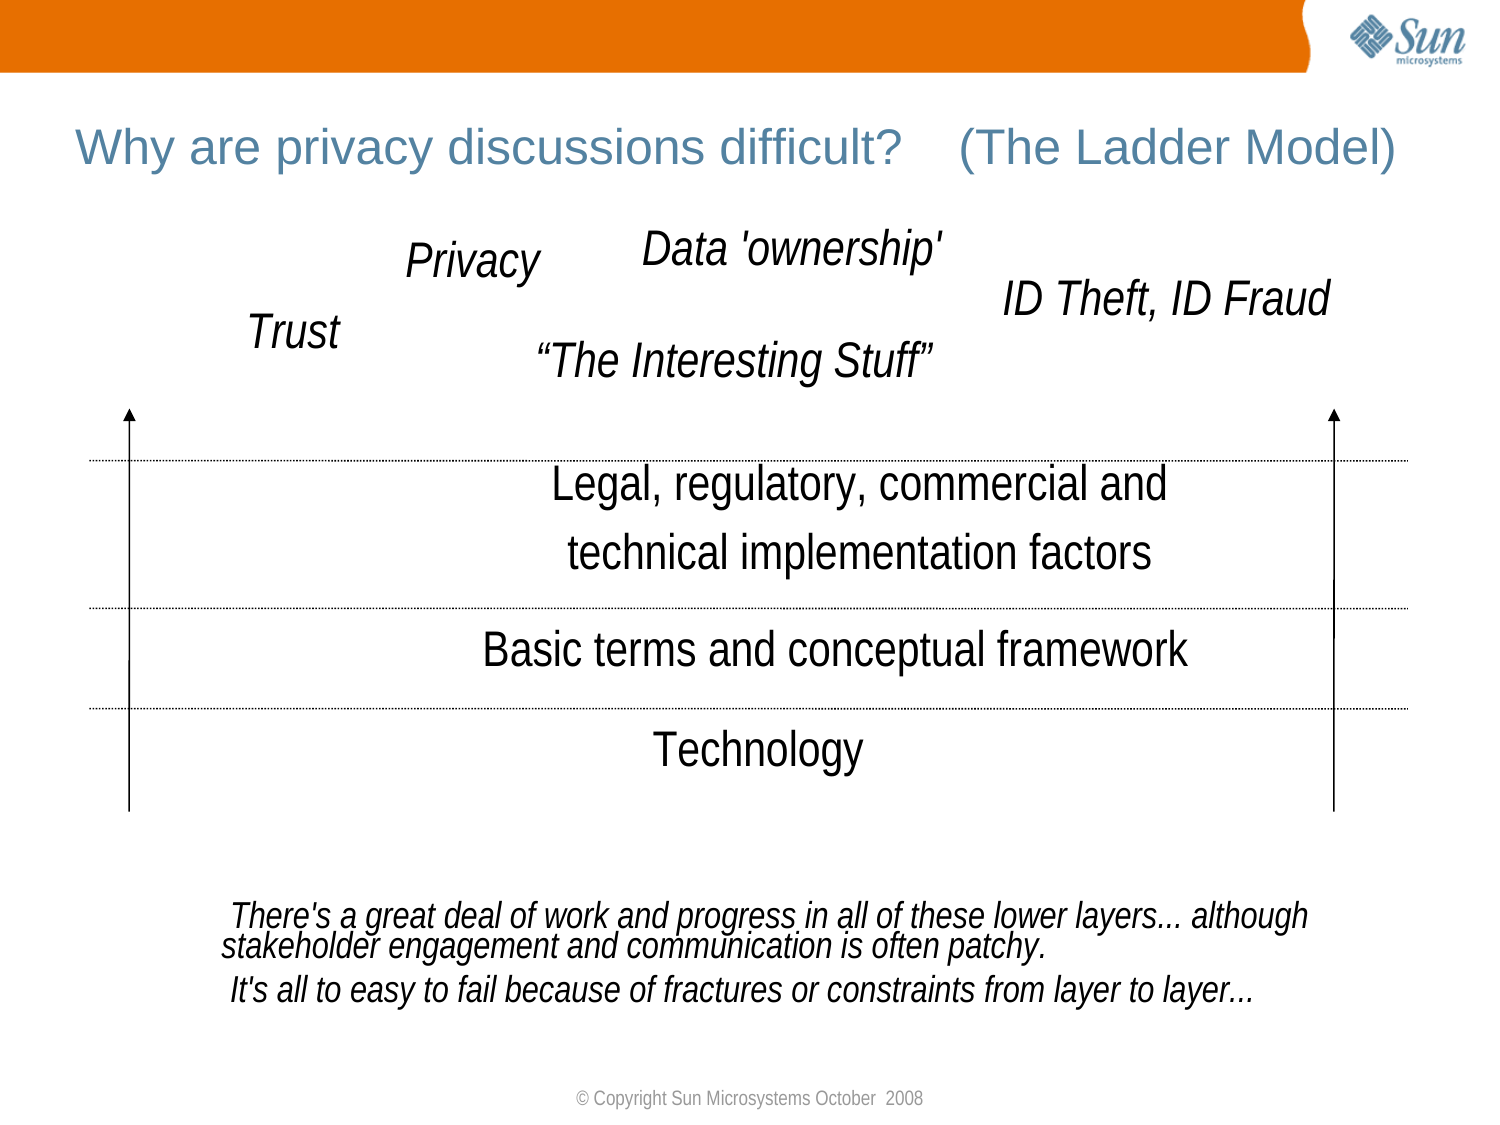

# Why are privacy discussions difficult? (The Ladder Model)
Data 'ownership'
Privacy
ID Theft, ID Fraud
Trust
“The Interesting Stuff”
Legal, regulatory, commercial and
technical implementation factors
Basic terms and conceptual framework
Technology
 There's a great deal of work and progress in all of these lower layers... although stakeholder engagement and communication is often patchy.
 It's all to easy to fail because of fractures or constraints from layer to layer...